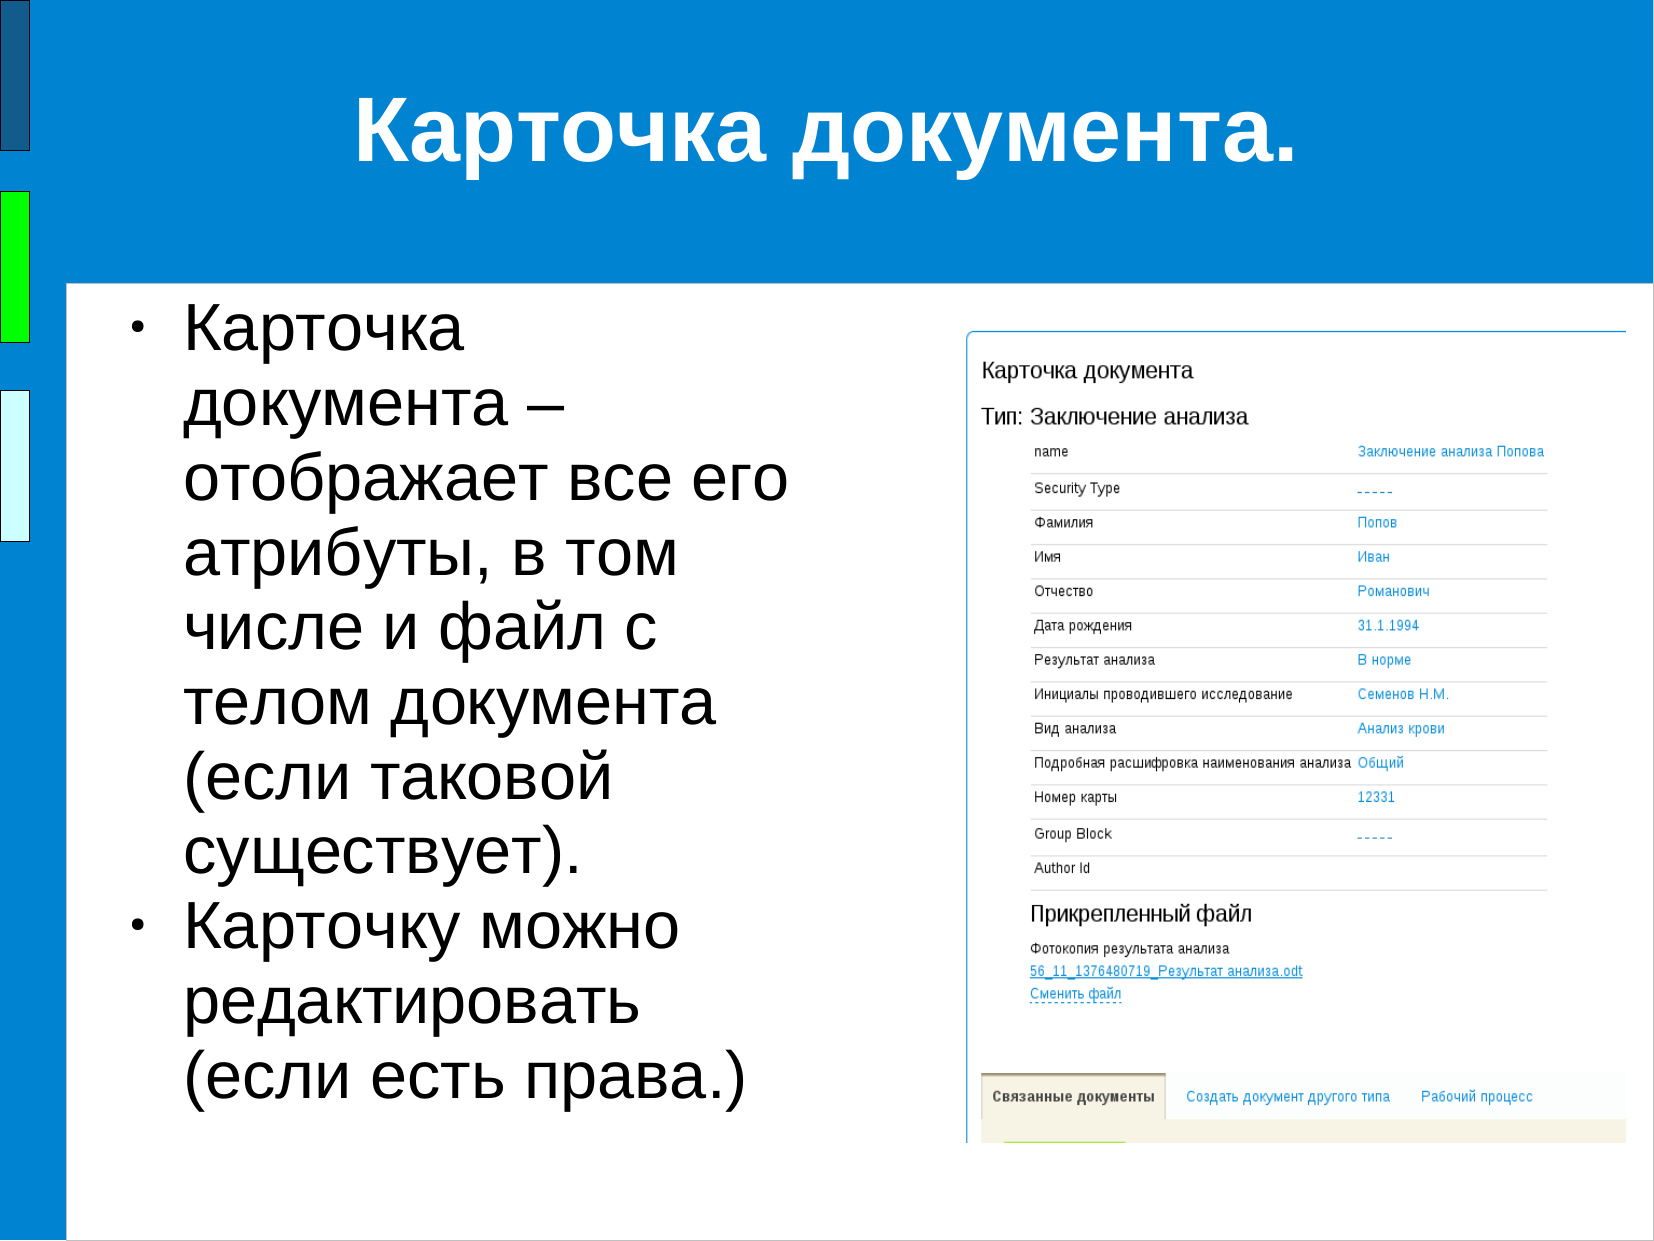

# Карточка документа.
Карточка документа – отображает все его атрибуты, в том числе и файл с телом документа (если таковой существует).
Карточку можно редактировать (если есть права.)
ООО "Альфа-Интегрум", 2013г.